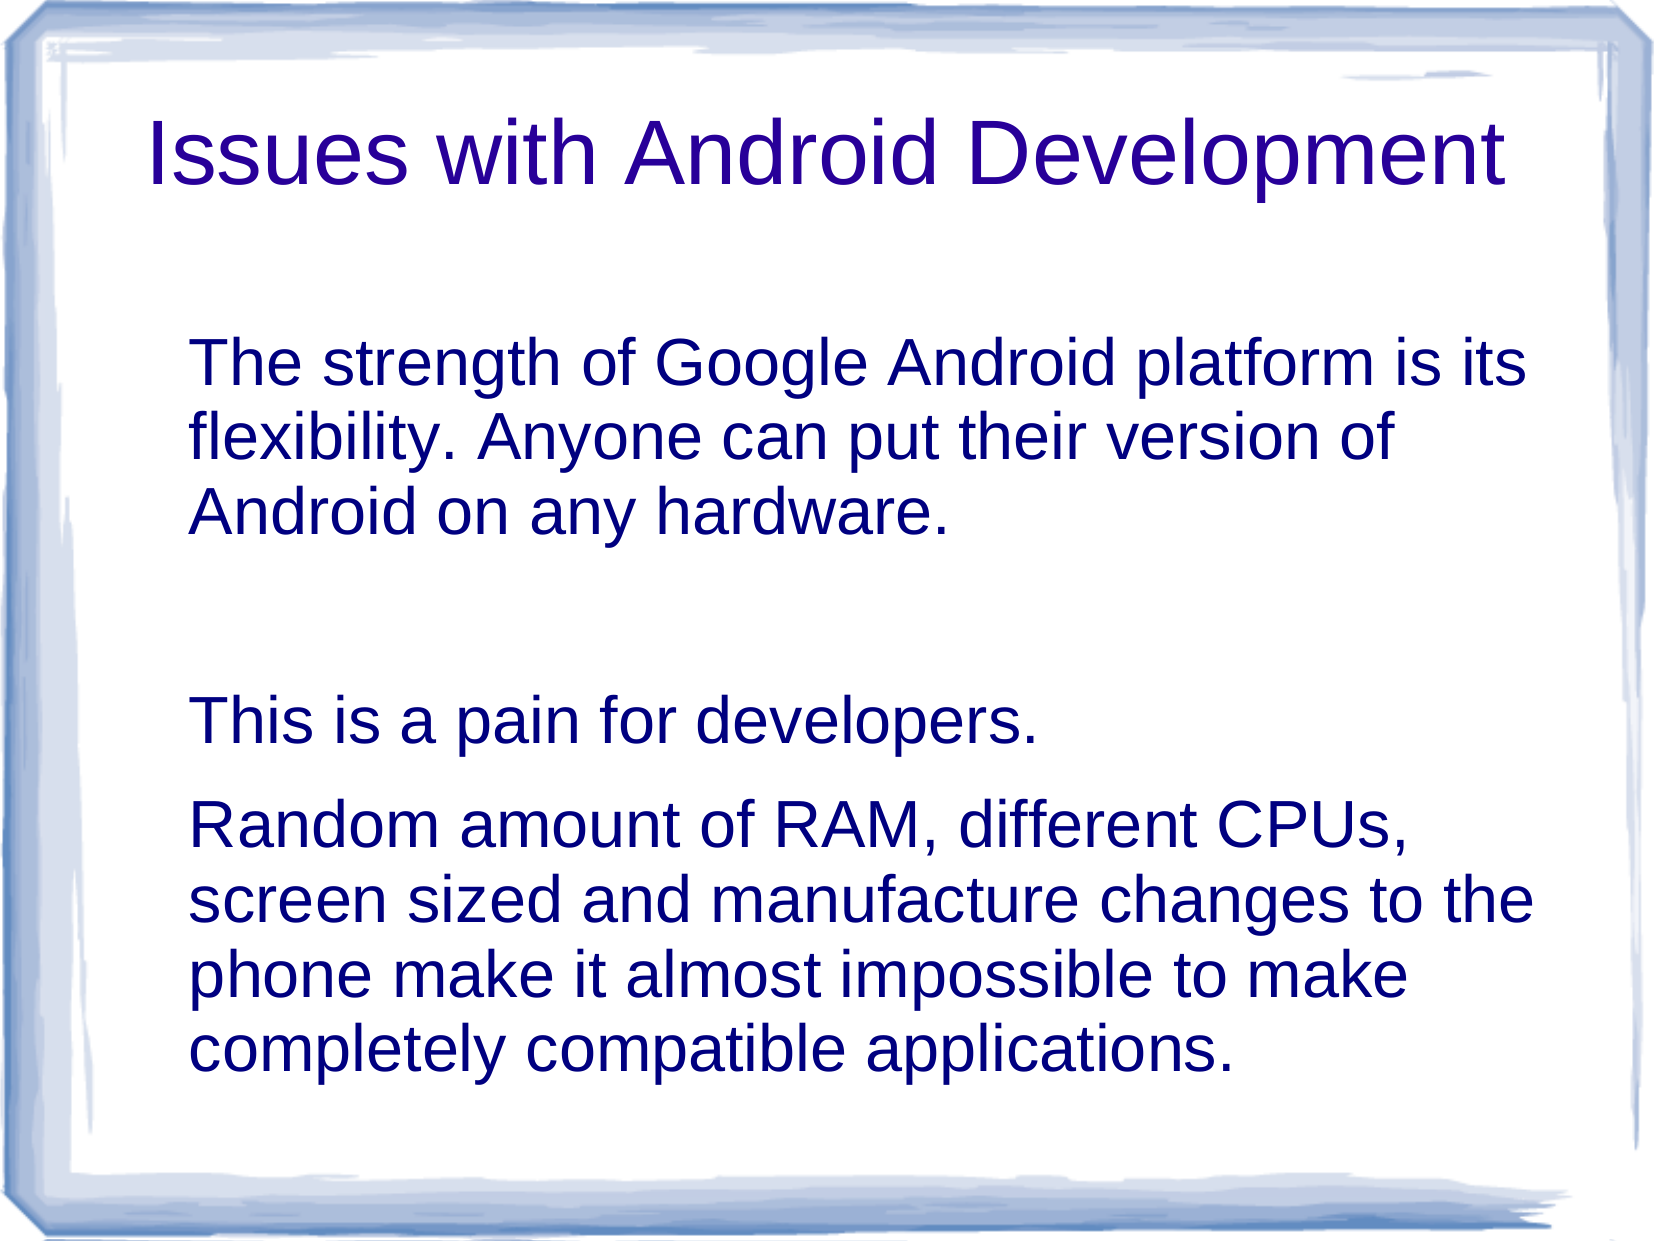

# Issues with Android Development
The strength of Google Android platform is its flexibility. Anyone can put their version of Android on any hardware.
This is a pain for developers.
Random amount of RAM, different CPUs, screen sized and manufacture changes to the phone make it almost impossible to make completely compatible applications.